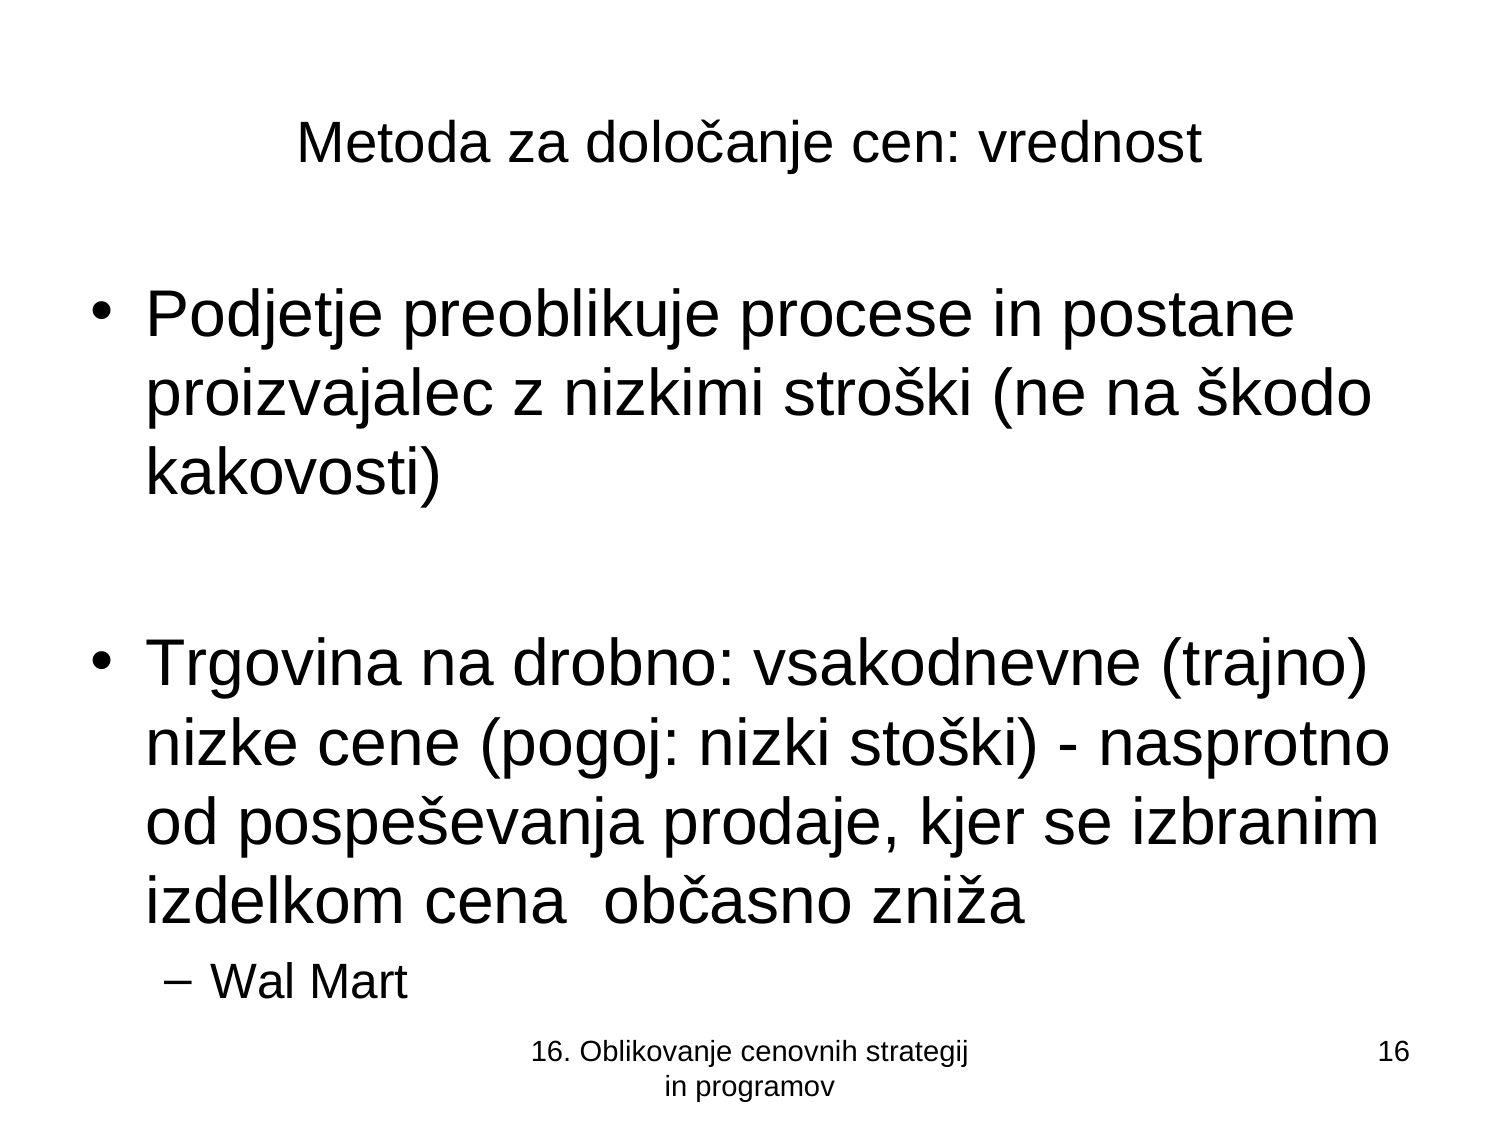

# Metoda za določanje cen: vrednost
Podjetje preoblikuje procese in postane proizvajalec z nizkimi stroški (ne na škodo kakovosti)
Trgovina na drobno: vsakodnevne (trajno) nizke cene (pogoj: nizki stoški) - nasprotno od pospeševanja prodaje, kjer se izbranim izdelkom cena občasno zniža
Wal Mart
16. Oblikovanje cenovnih strategij in programov